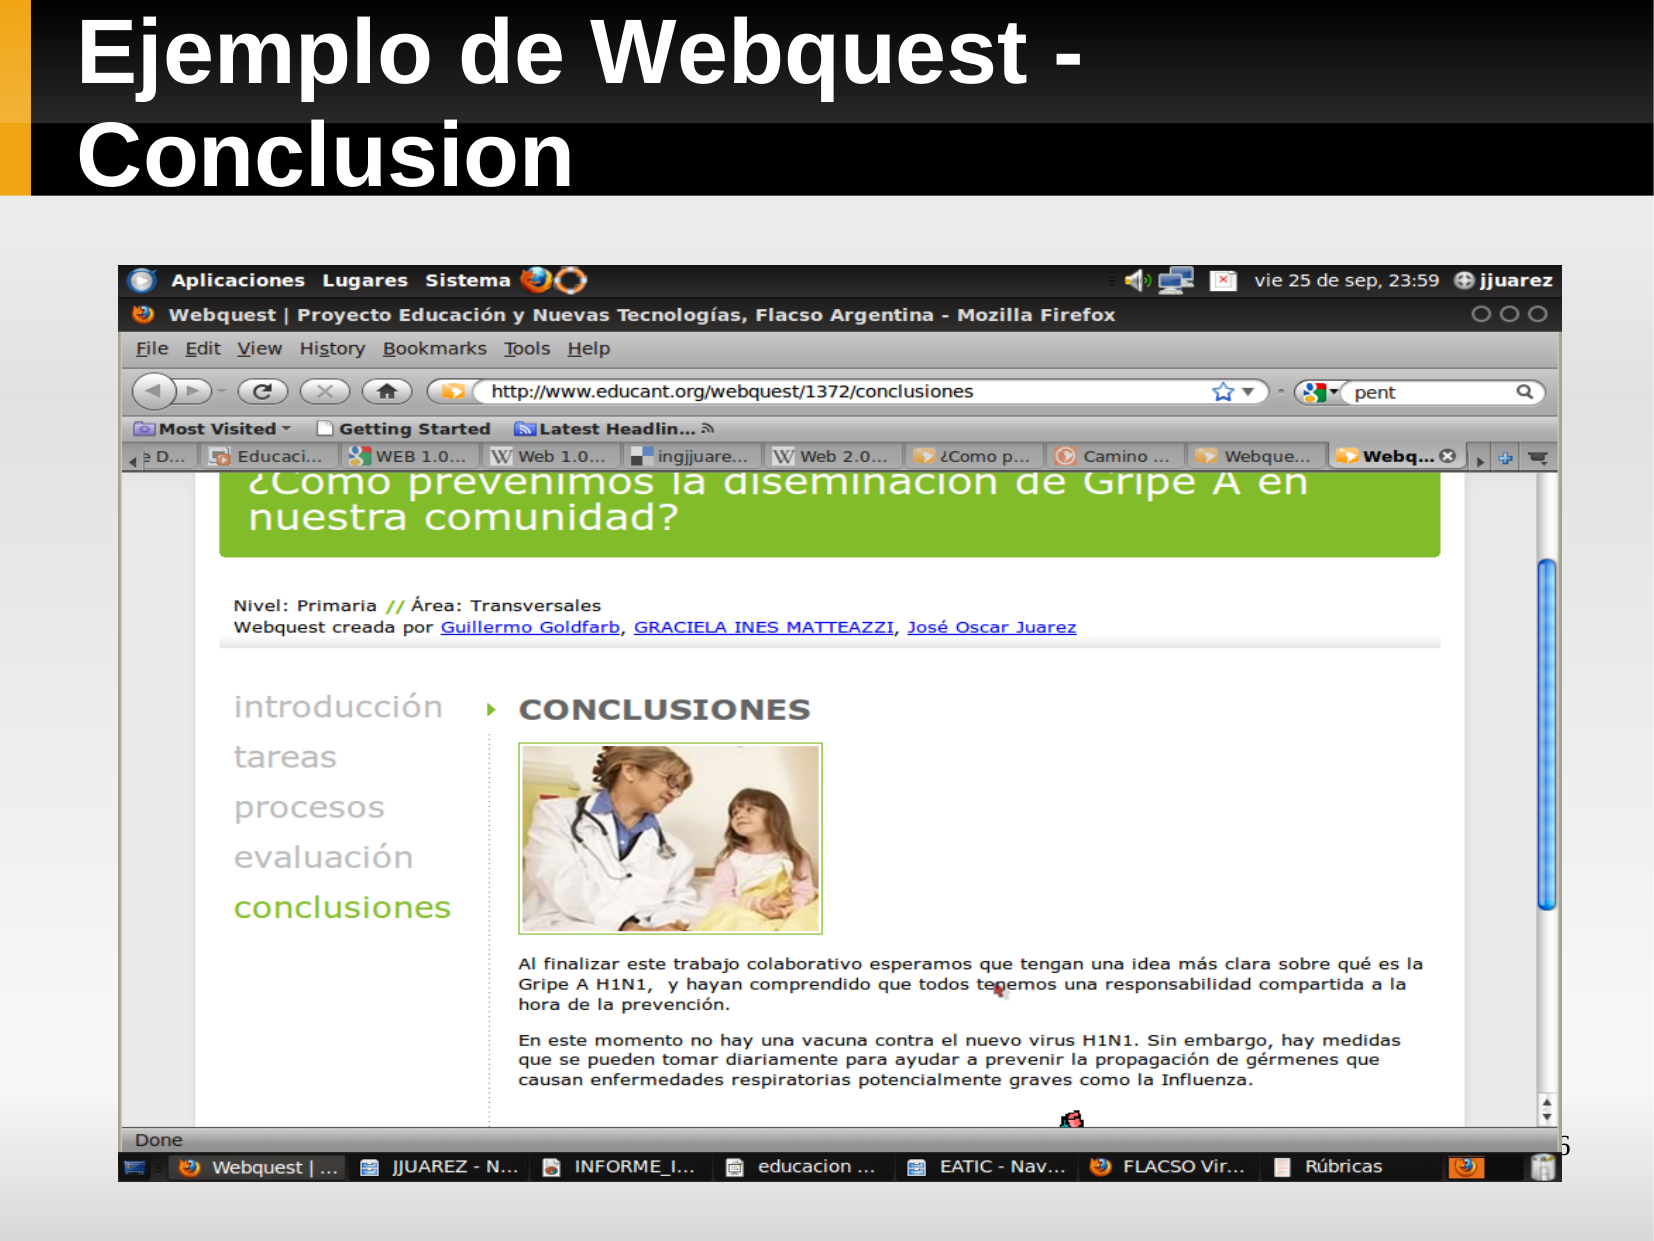

# Ejemplo de Webquest - Conclusion
Educacion y Nuevas Tecnologias
36